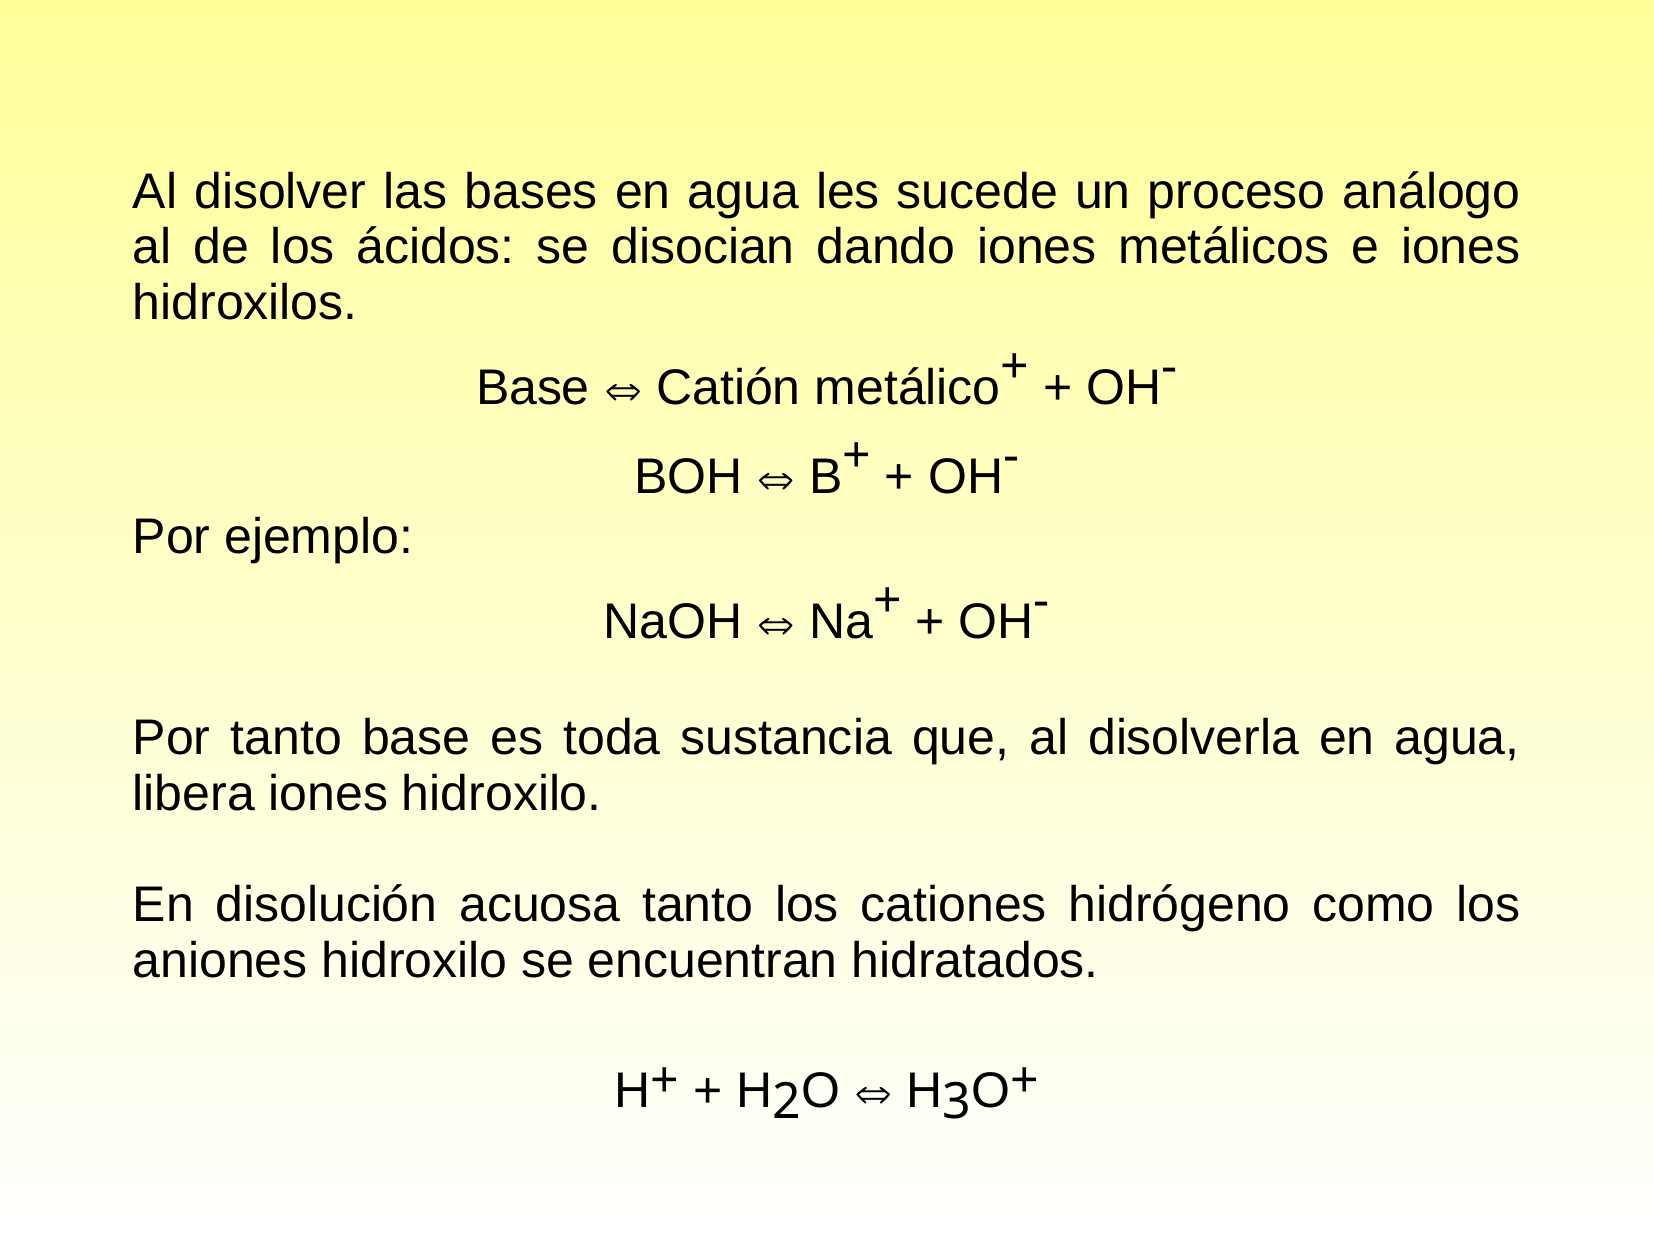

Al disolver las bases en agua les sucede un proceso análogo al de los ácidos: se disocian dando iones metálicos e iones hidroxilos.
Base  Catión metálico+ + OH-
BOH  B+ + OH-
Por ejemplo:
NaOH  Na+ + OH-
Por tanto base es toda sustancia que, al disolverla en agua, libera iones hidroxilo.
En disolución acuosa tanto los cationes hidrógeno como los aniones hidroxilo se encuentran hidratados.
H+ + H2O  H3O+